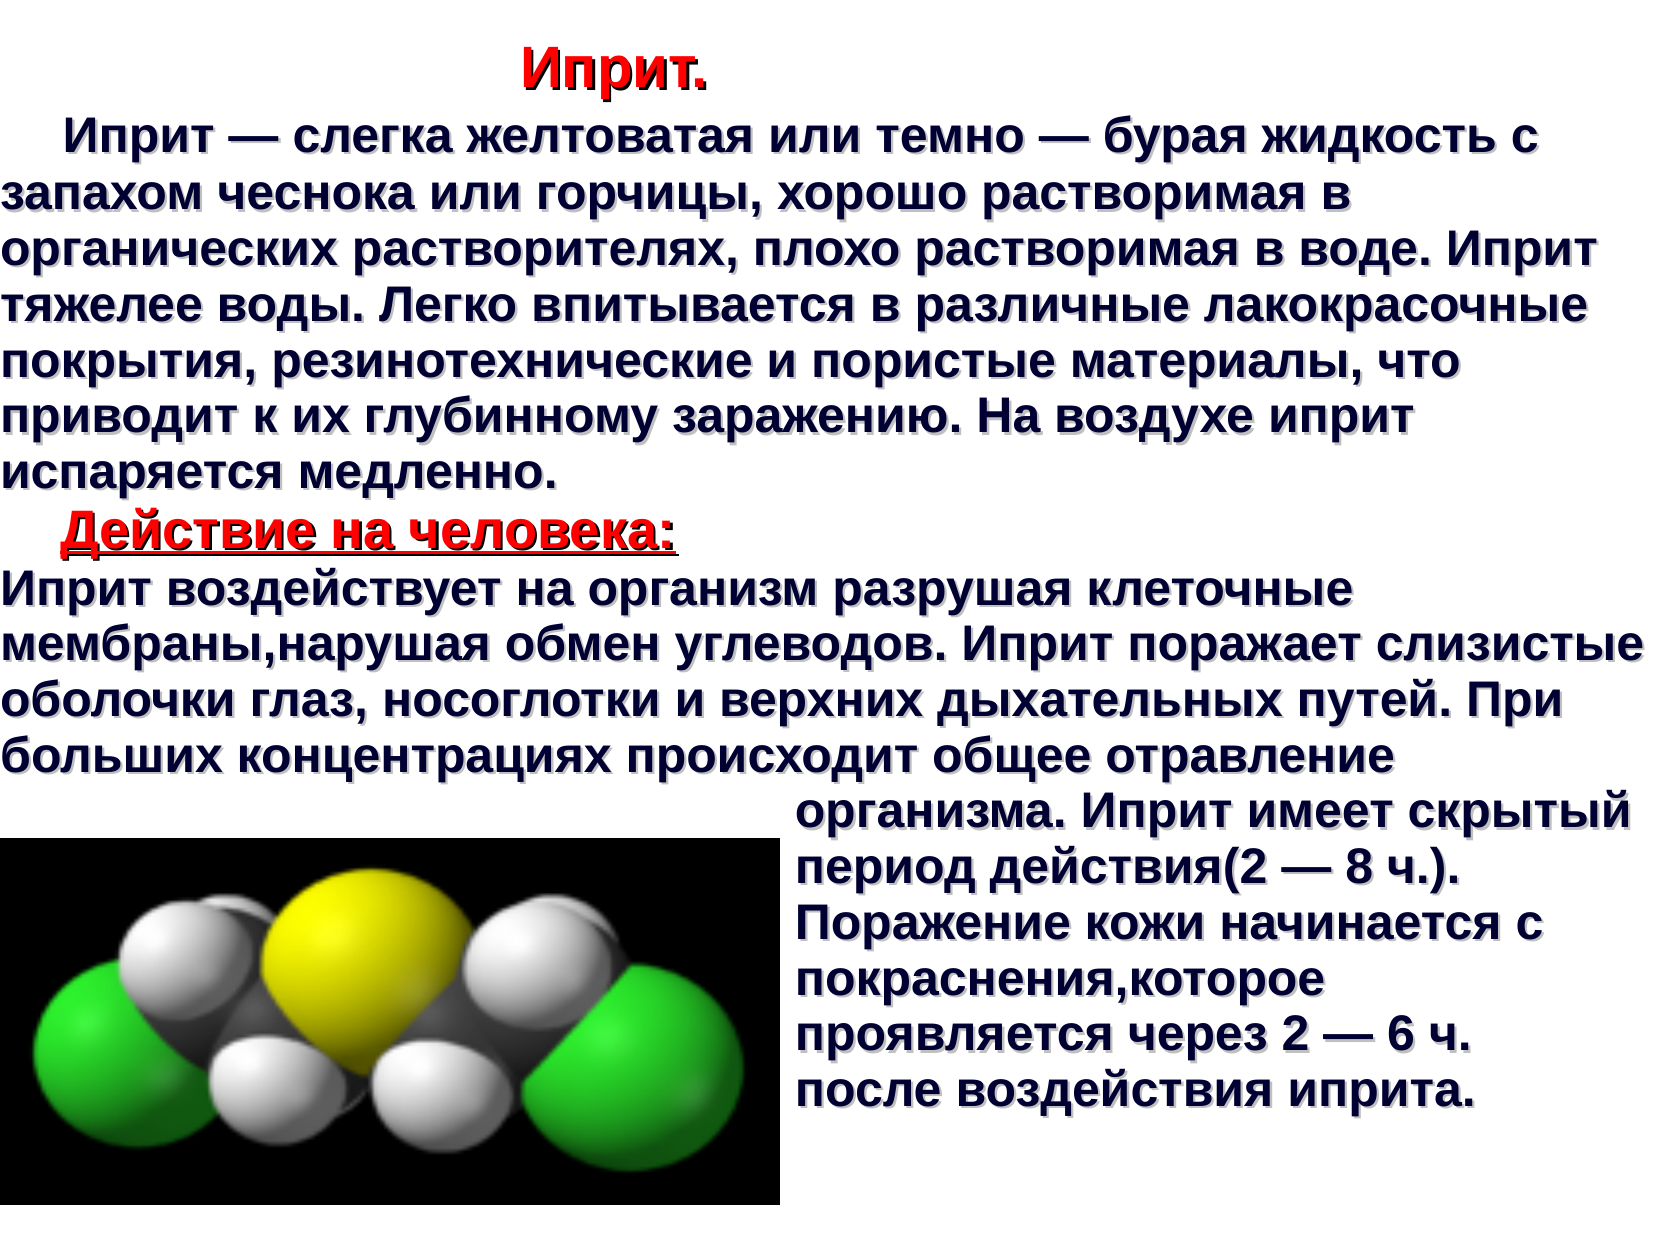

# Иприт. Иприт — слегка желтоватая или темно — бурая жидкость с запахом чеснока или горчицы, хорошо растворимая в органических растворителях, плохо растворимая в воде. Иприт тяжелее воды. Легко впитывается в различные лакокрасочные покрытия, резинотехнические и пористые материалы, что приводит к их глубинному заражению. На воздухе иприт испаряется медленно. Действие на человека: Иприт воздействует на организм разрушая клеточные мембраны,нарушая обмен углеводов. Иприт поражает слизистые оболочки глаз, носоглотки и верхних дыхательных путей. При больших концентрациях происходит общее отравление организма. Иприт имеет скрытый период действия(2 — 8 ч.). Поражение кожи начинается с покраснения,которое проявляется через 2 — 6 ч. после воздействия иприта.